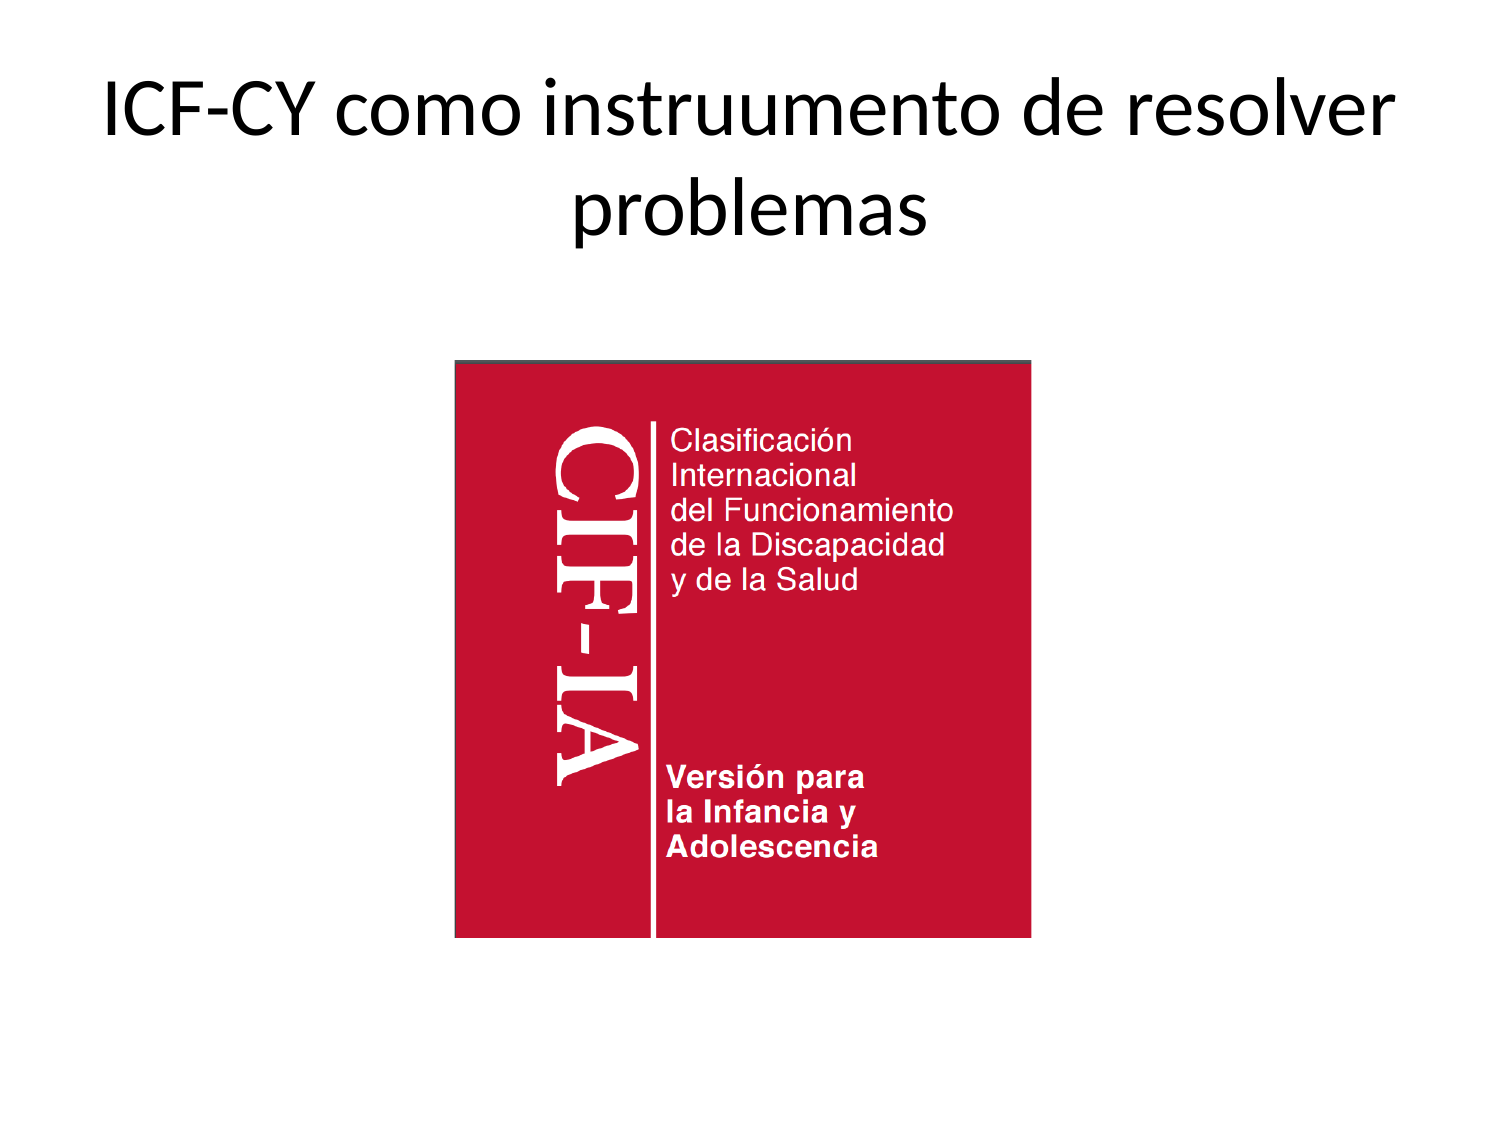

# ICF-CY como instruumento de resolver problemas